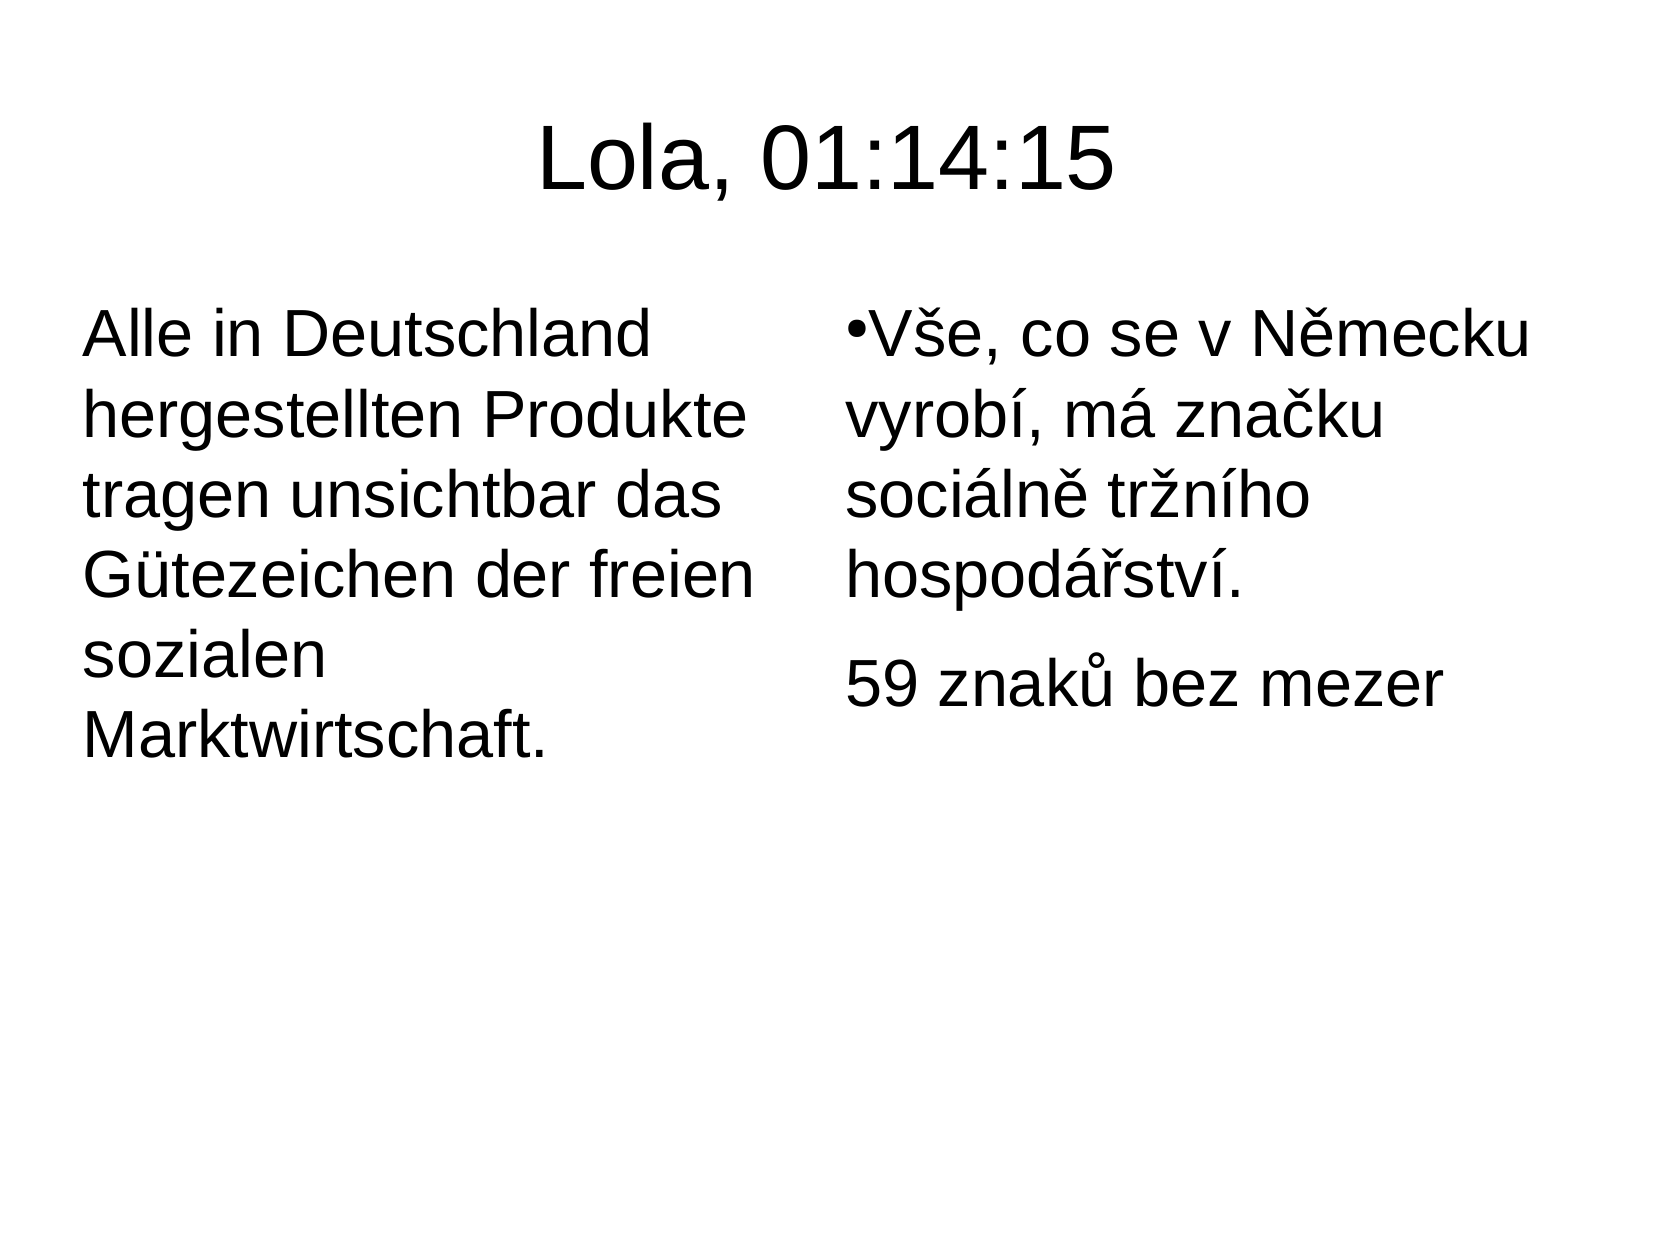

# Lola, 01:14:15
Alle in Deutschland hergestellten Produkte tragen unsichtbar das Gütezeichen der freien sozialen Marktwirtschaft.
Vše, co se v Německu vyrobí, má značku sociálně tržního hospodářství.
59 znaků bez mezer